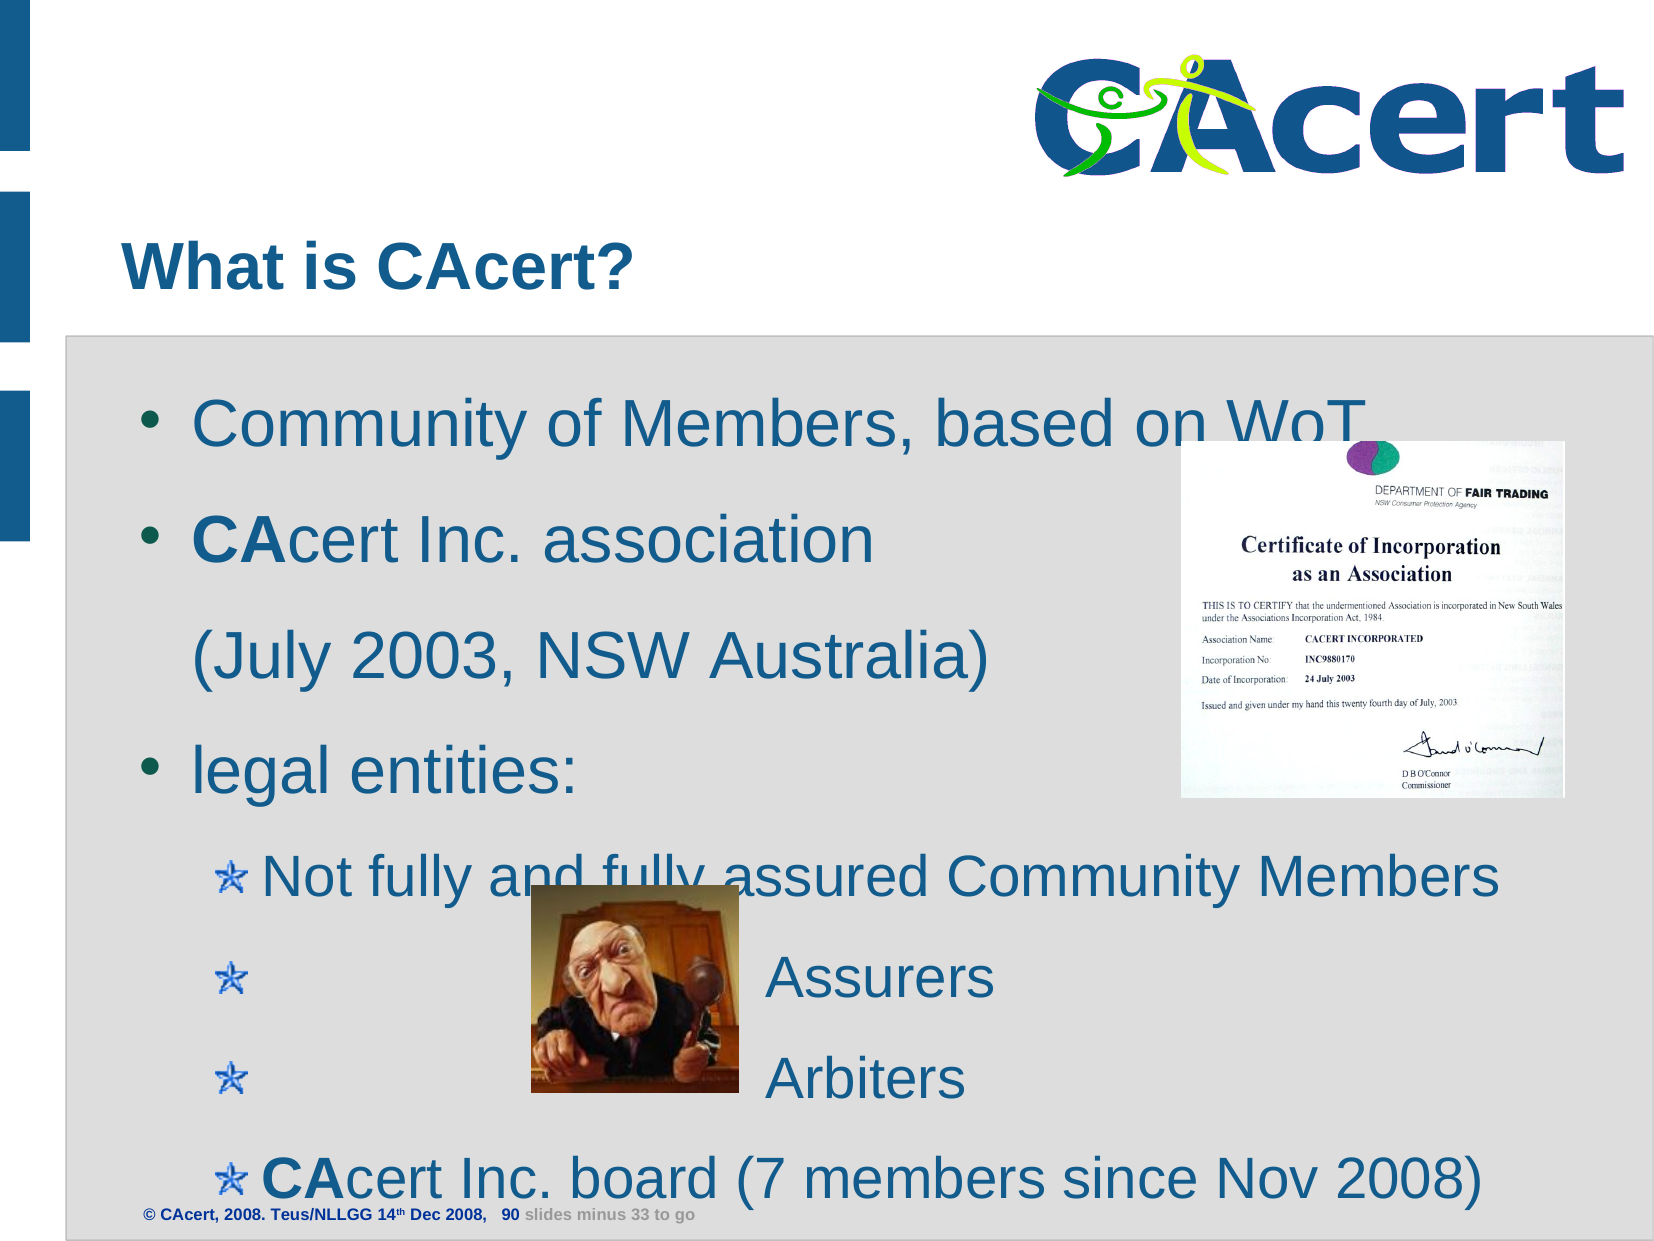

# What is CAcert?
Community of Members, based on WoT
CAcert Inc. association
(July 2003, NSW Australia)
legal entities:
Not fully and fully assured Community Members
 Assurers
 Arbiters
CAcert Inc. board (7 members since Nov 2008)